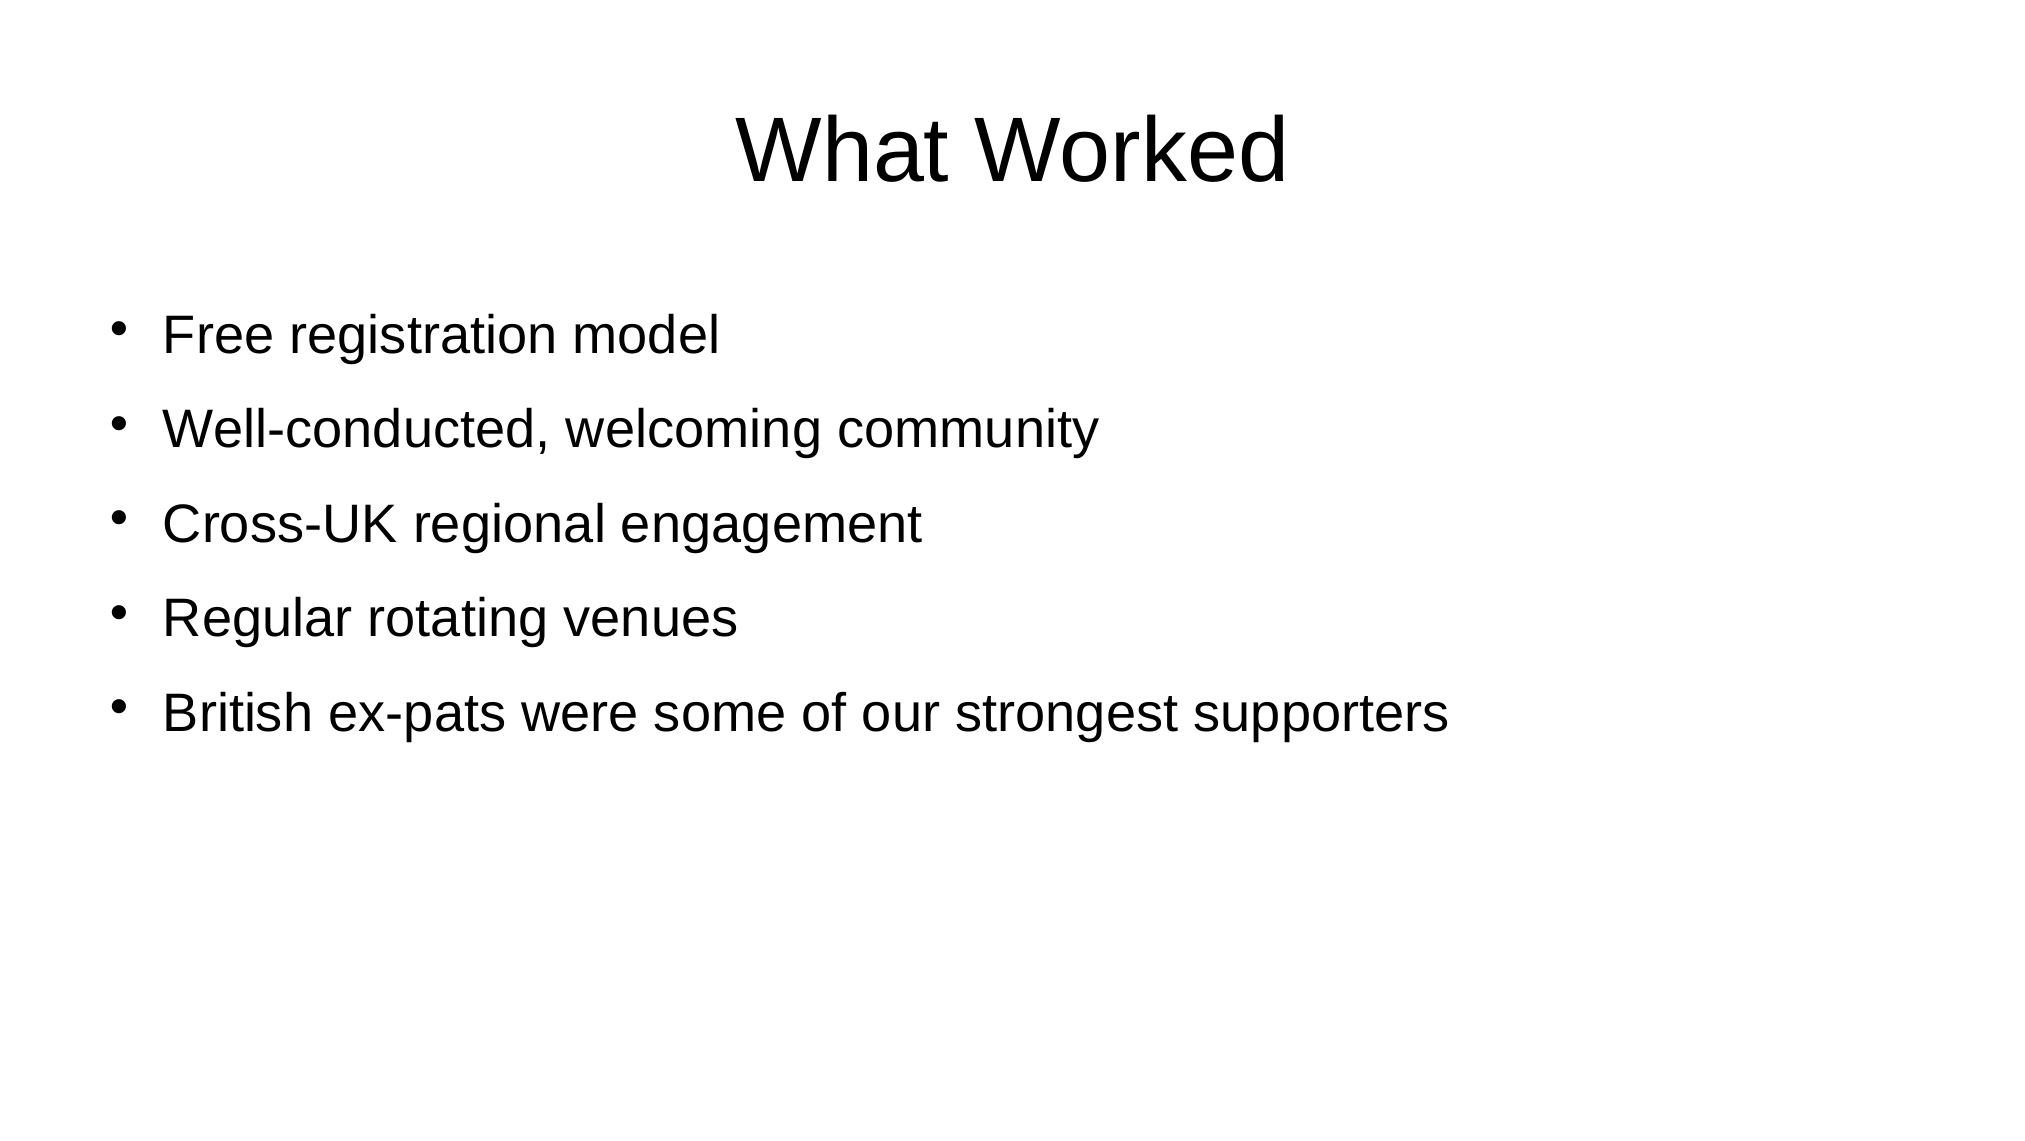

# What Worked
Free registration model
Well-conducted, welcoming community
Cross-UK regional engagement
Regular rotating venues
British ex-pats were some of our strongest supporters